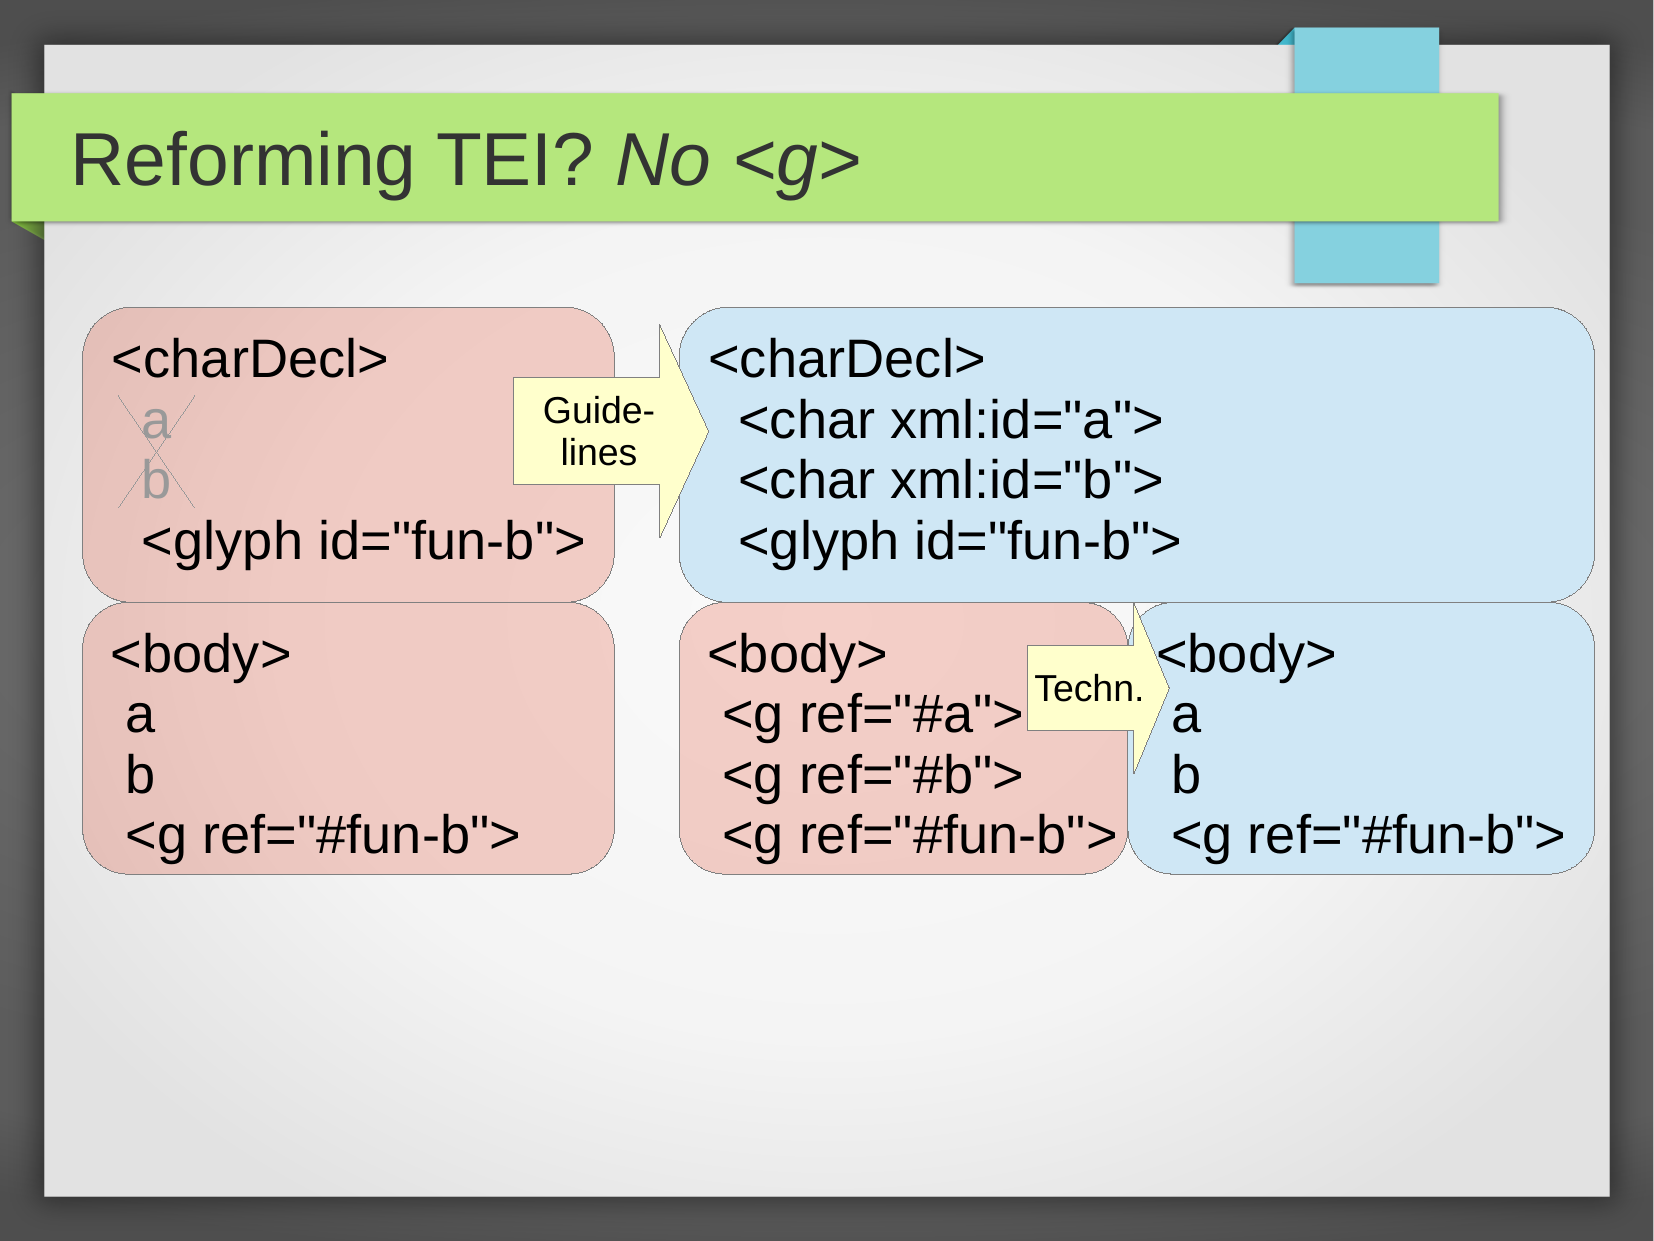

# Reforming TEI? No <g>
<charDecl>
 a
 b
 <glyph id="fun-b">
<charDecl>
 <char xml:id="a">
 <char xml:id="b">
 <glyph id="fun-b">
Guide-
lines
<body>
 a
 b
 <g ref="#fun-b">
<body>
 <g ref="#a">
 <g ref="#b">
 <g ref="#fun-b">
Techn.
<body>
 a
 b
 <g ref="#fun-b">